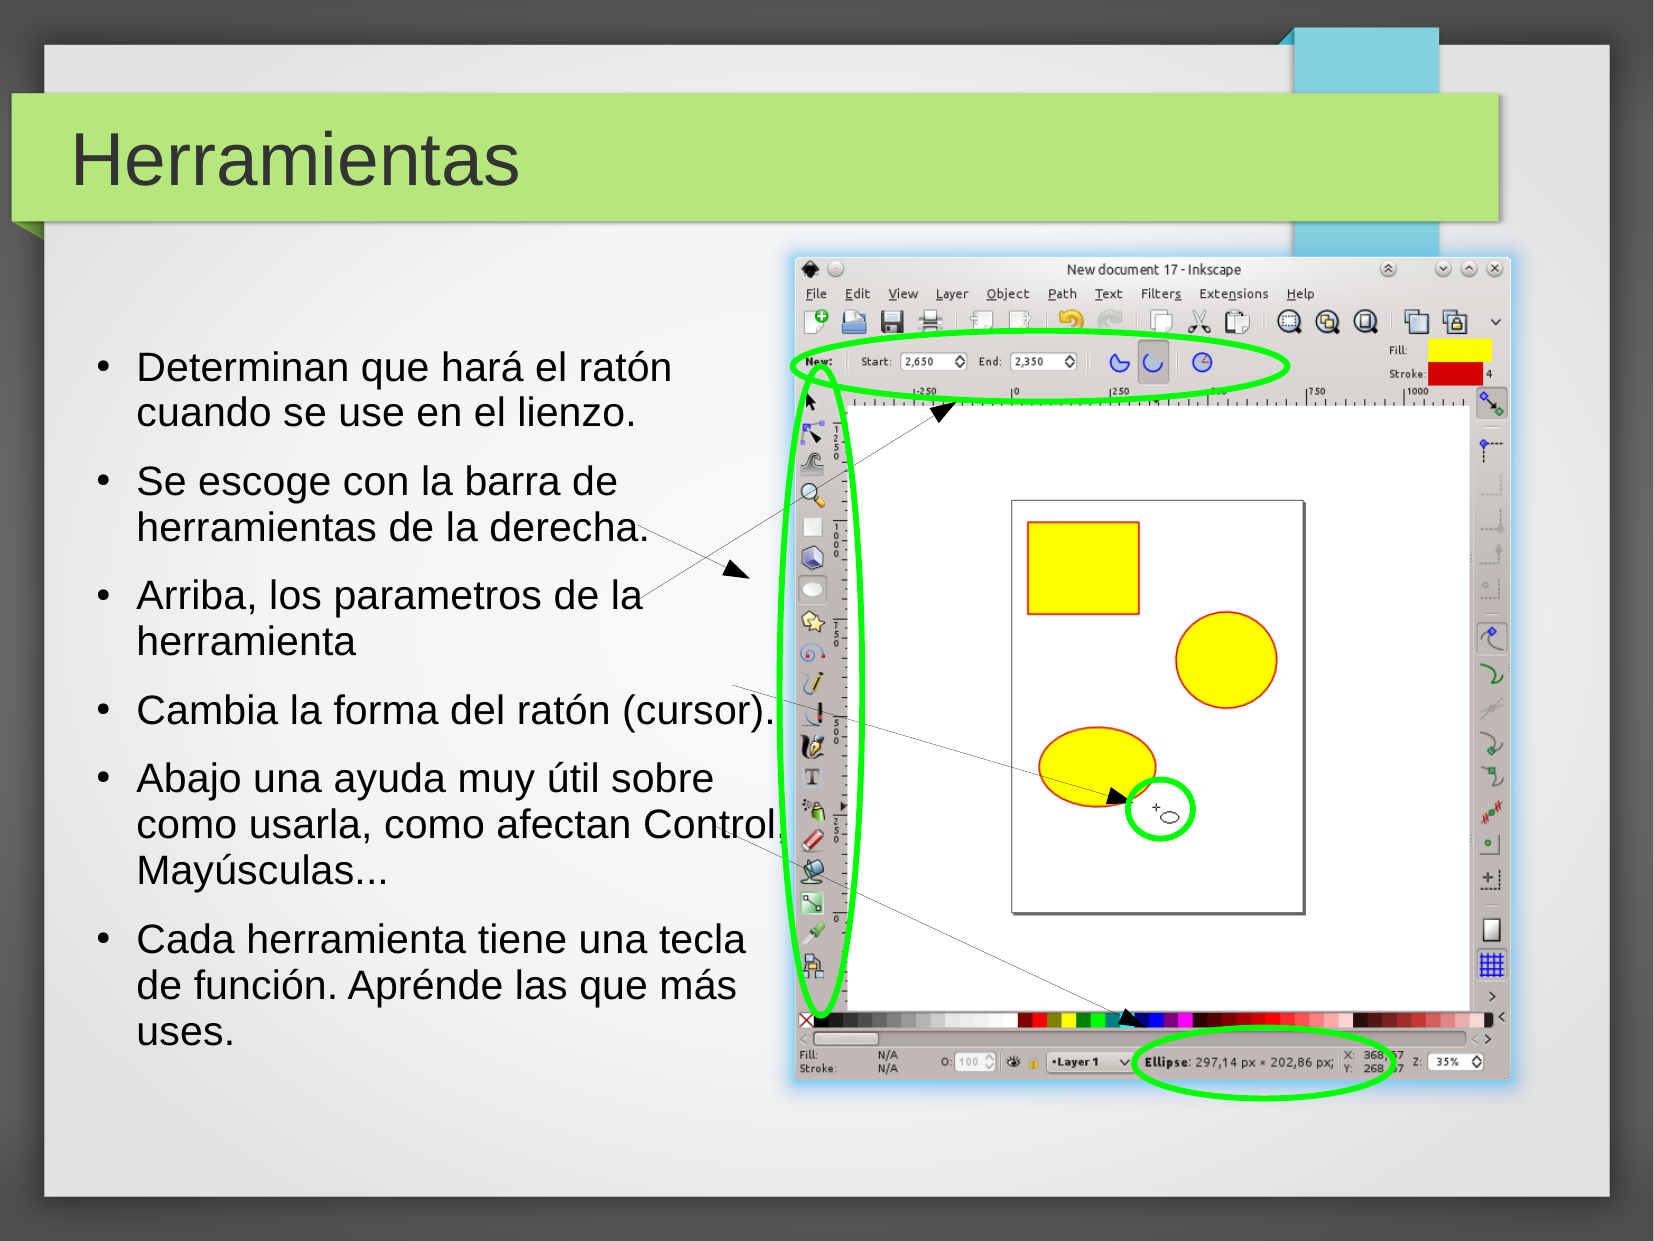

# Herramientas
Determinan que hará el ratón cuando se use en el lienzo.
Se escoge con la barra de herramientas de la derecha.
Arriba, los parametros de la herramienta
Cambia la forma del ratón (cursor).
Abajo una ayuda muy útil sobre como usarla, como afectan Control, Mayúsculas...
Cada herramienta tiene una tecla de función. Aprénde las que más uses.